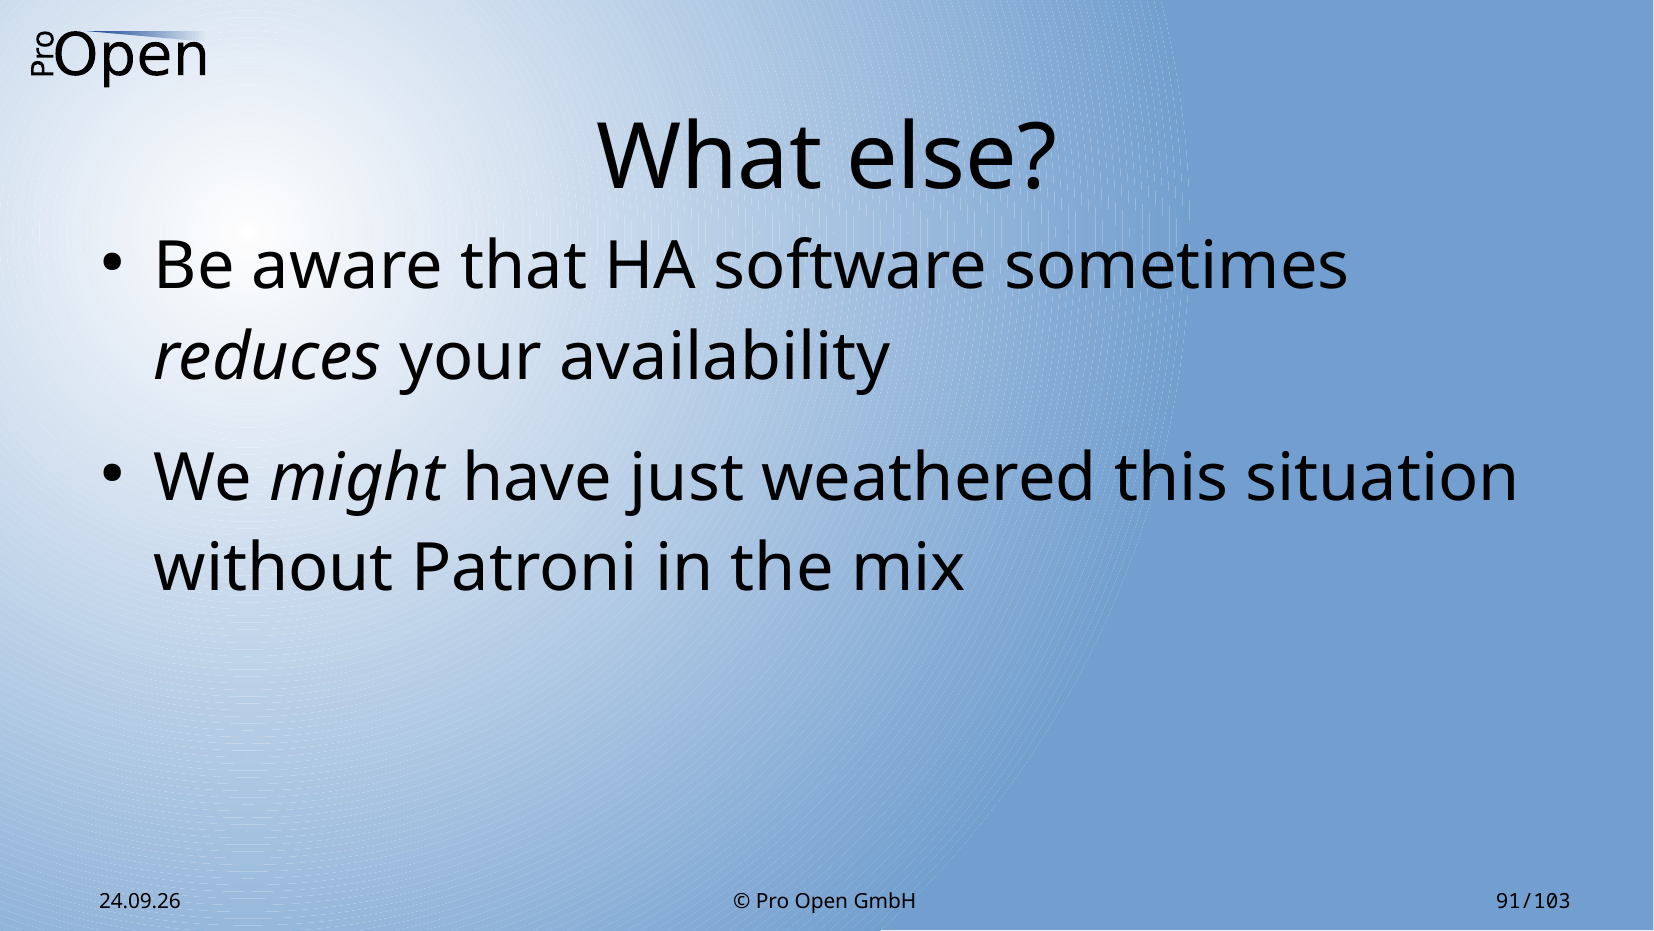

# What else?
Be aware that HA software sometimes reduces your availability
We might have just weathered this situation without Patroni in the mix
© Pro Open GmbH
91